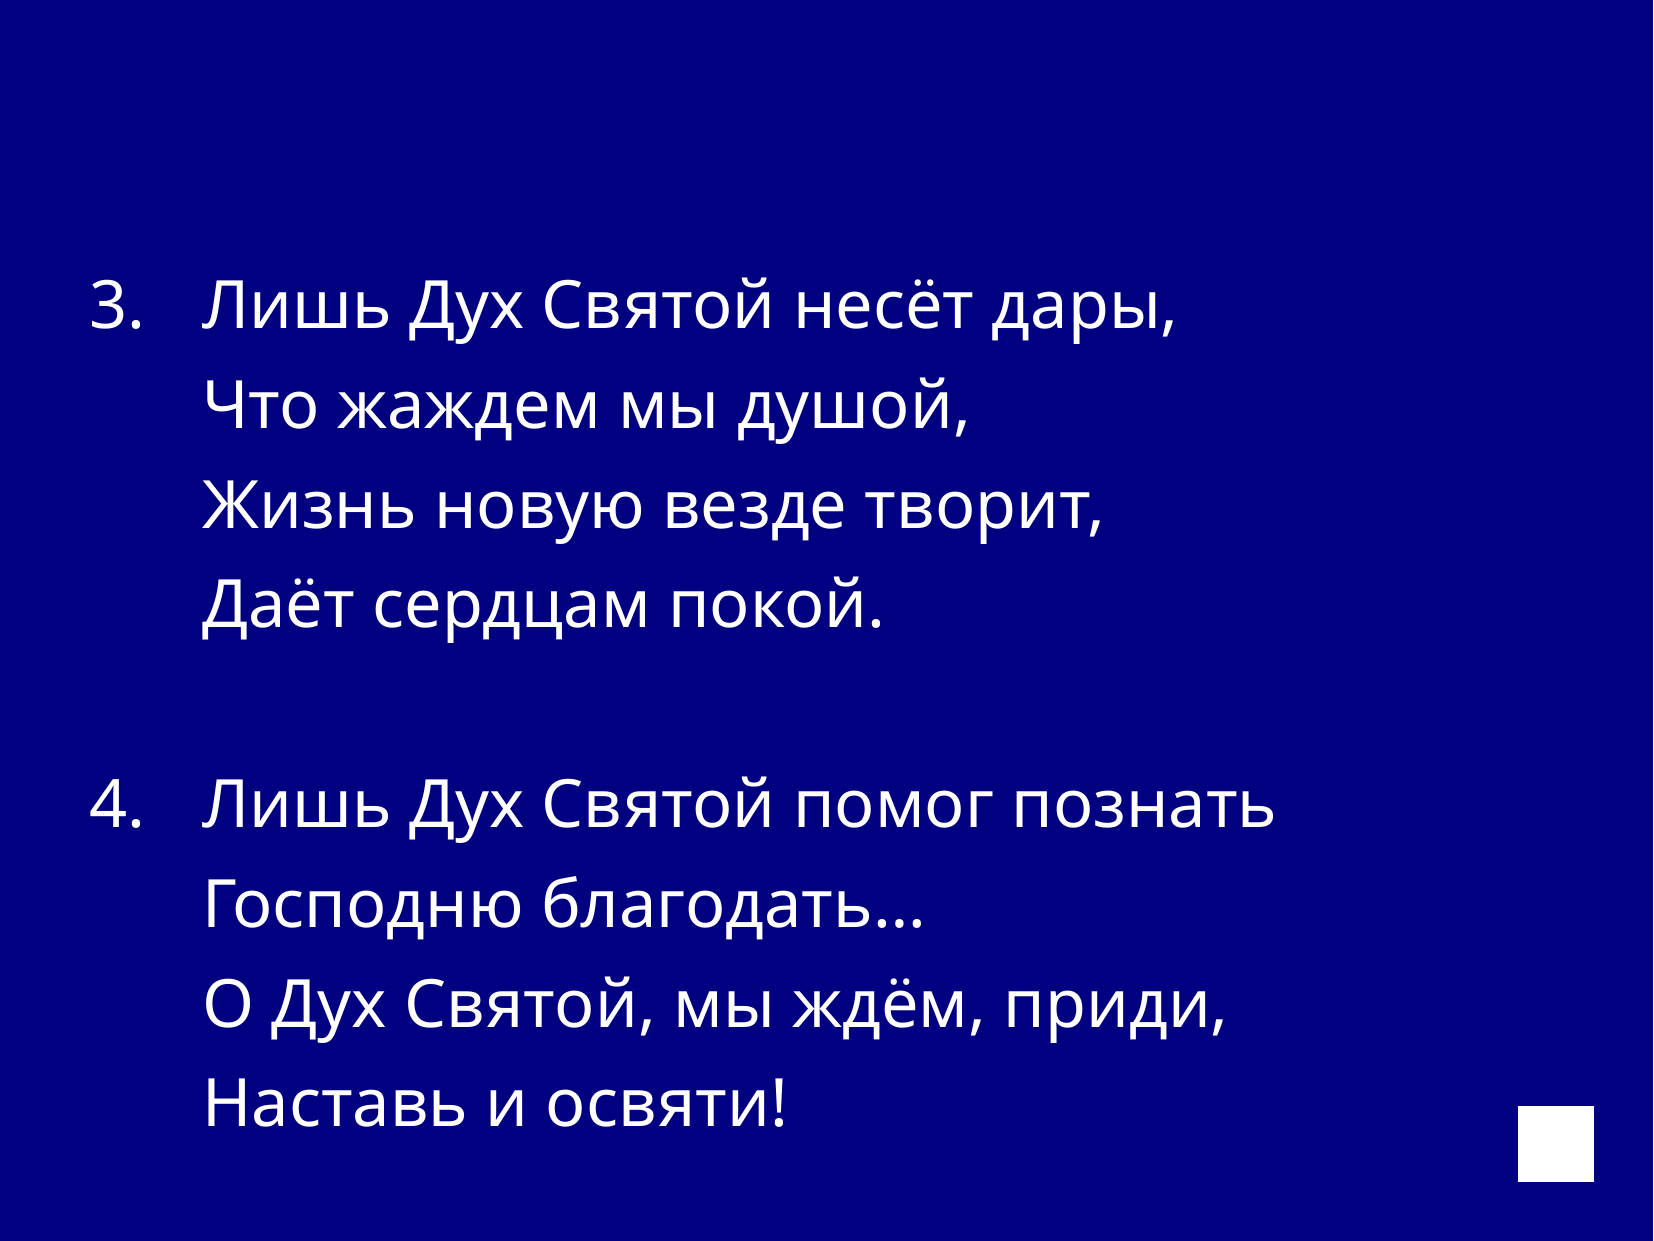

3.	Лишь Дух Святой несёт дары,
	Что жаждем мы душой,
	Жизнь новую везде творит,
	Даёт сердцам покой.
4.	Лишь Дух Святой помог познать
	Господню благодать…
	О Дух Святой, мы ждём, приди,
	Наставь и освяти!